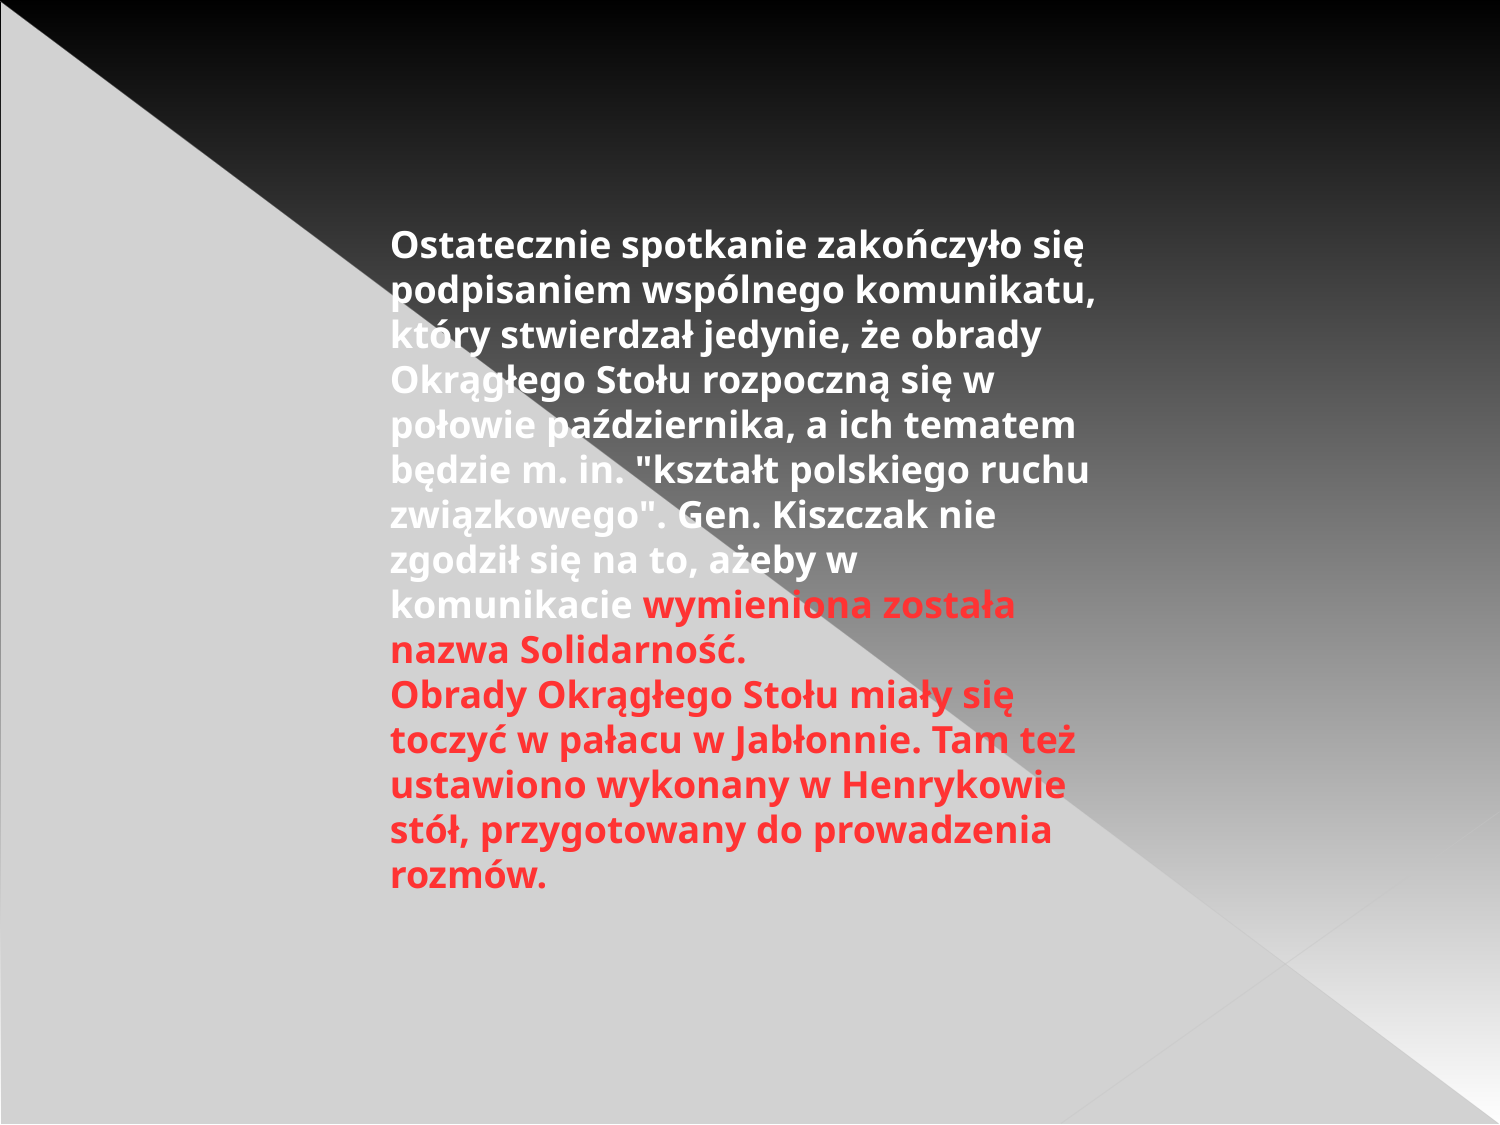

Ostatecznie spotkanie zakończyło się podpisaniem wspólnego komunikatu, który stwierdzał jedynie, że obrady Okrągłego Stołu rozpoczną się w połowie października, a ich tematem będzie m. in. "kształt polskiego ruchu związkowego". Gen. Kiszczak nie zgodził się na to, ażeby w komunikacie wymieniona została nazwa Solidarność.
Obrady Okrągłego Stołu miały się toczyć w pałacu w Jabłonnie. Tam też ustawiono wykonany w Henrykowie stół, przygotowany do prowadzenia rozmów.